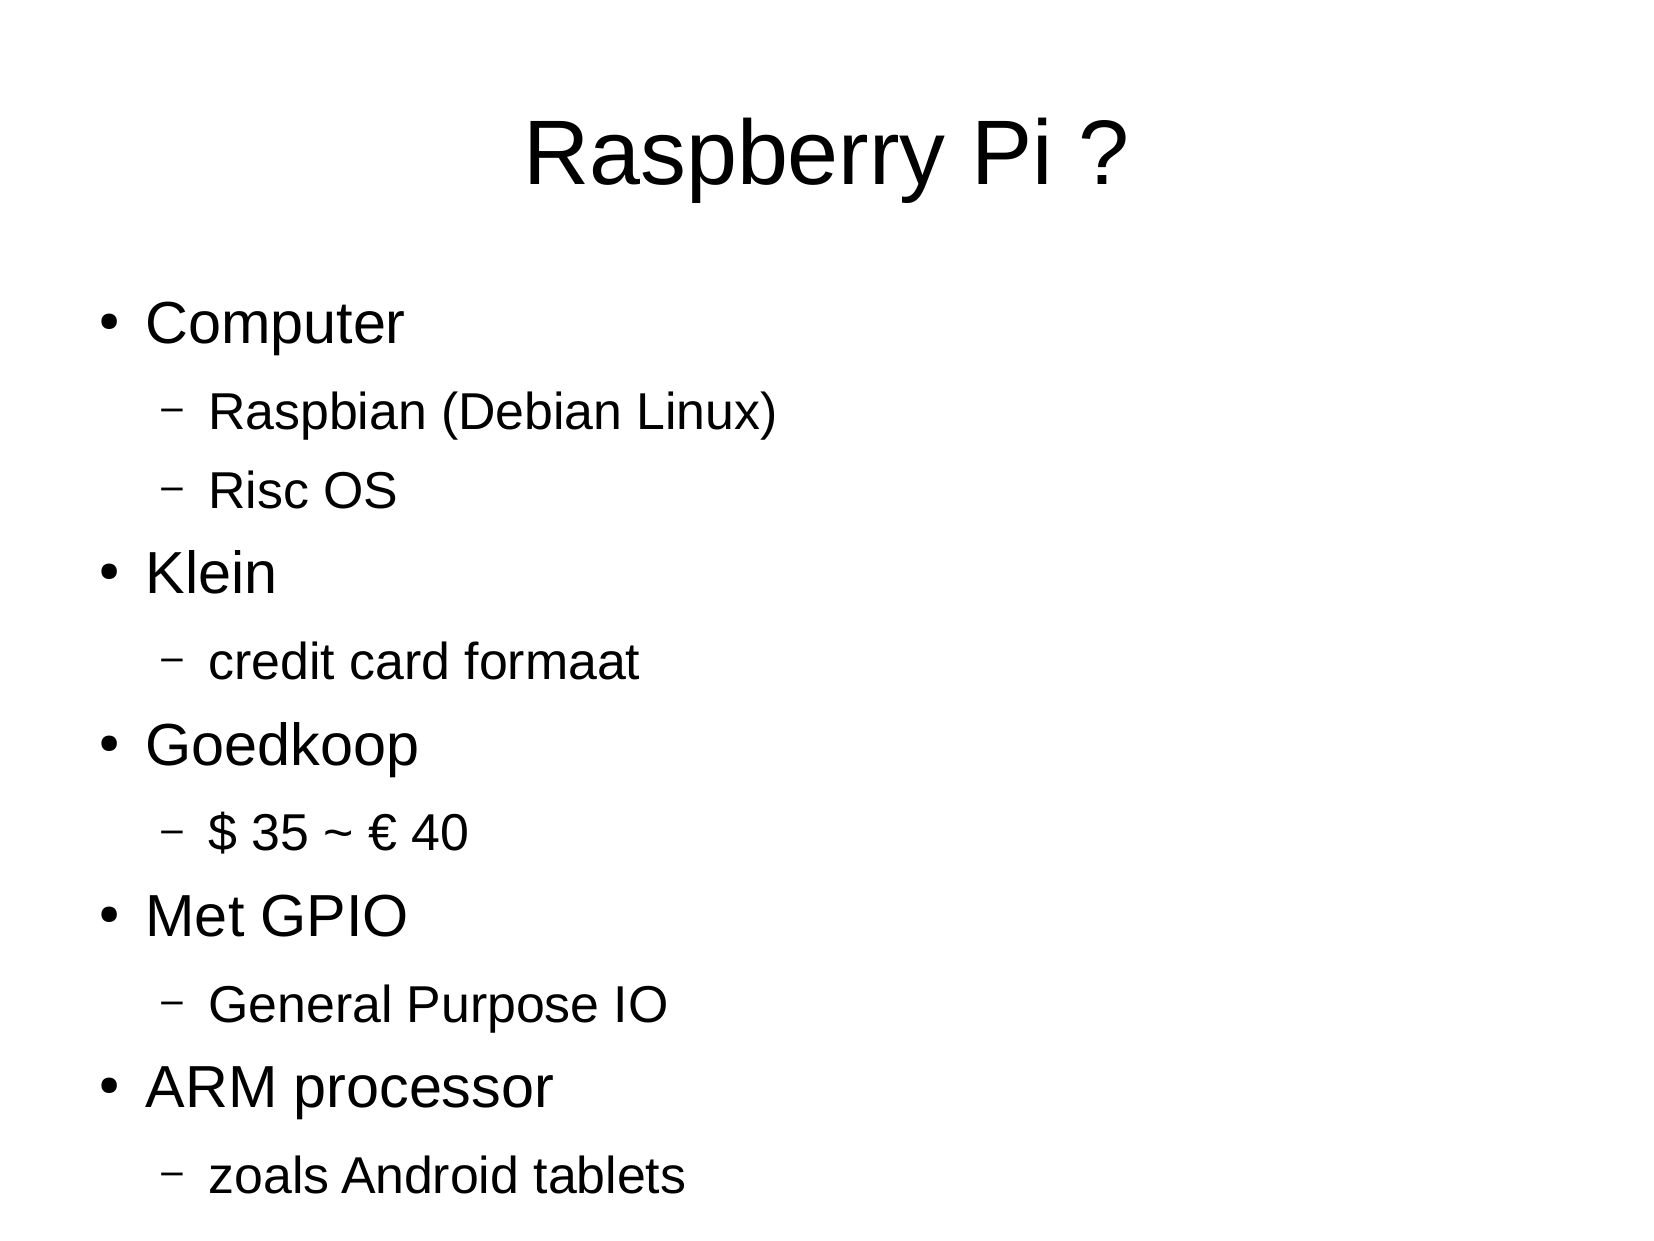

# Raspberry Pi ?
Computer
Raspbian (Debian Linux)
Risc OS
Klein
credit card formaat
Goedkoop
$ 35 ~ € 40
Met GPIO
General Purpose IO
ARM processor
zoals Android tablets